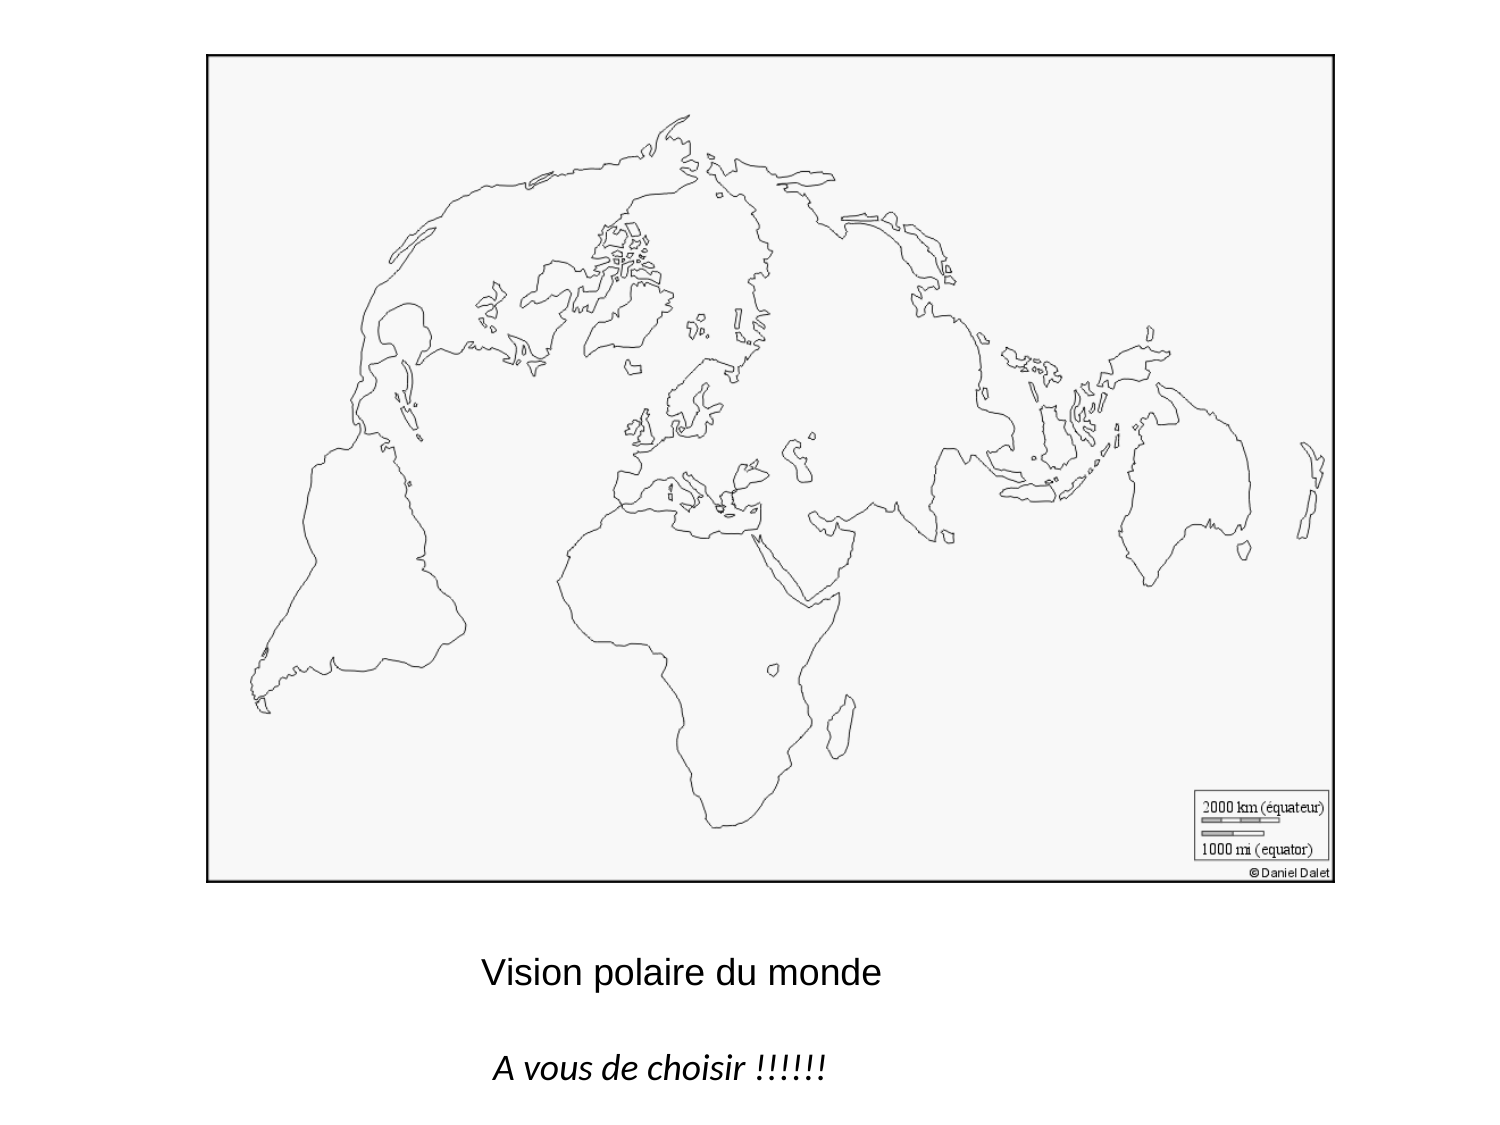

Vision polaire du monde
A vous de choisir !!!!!!